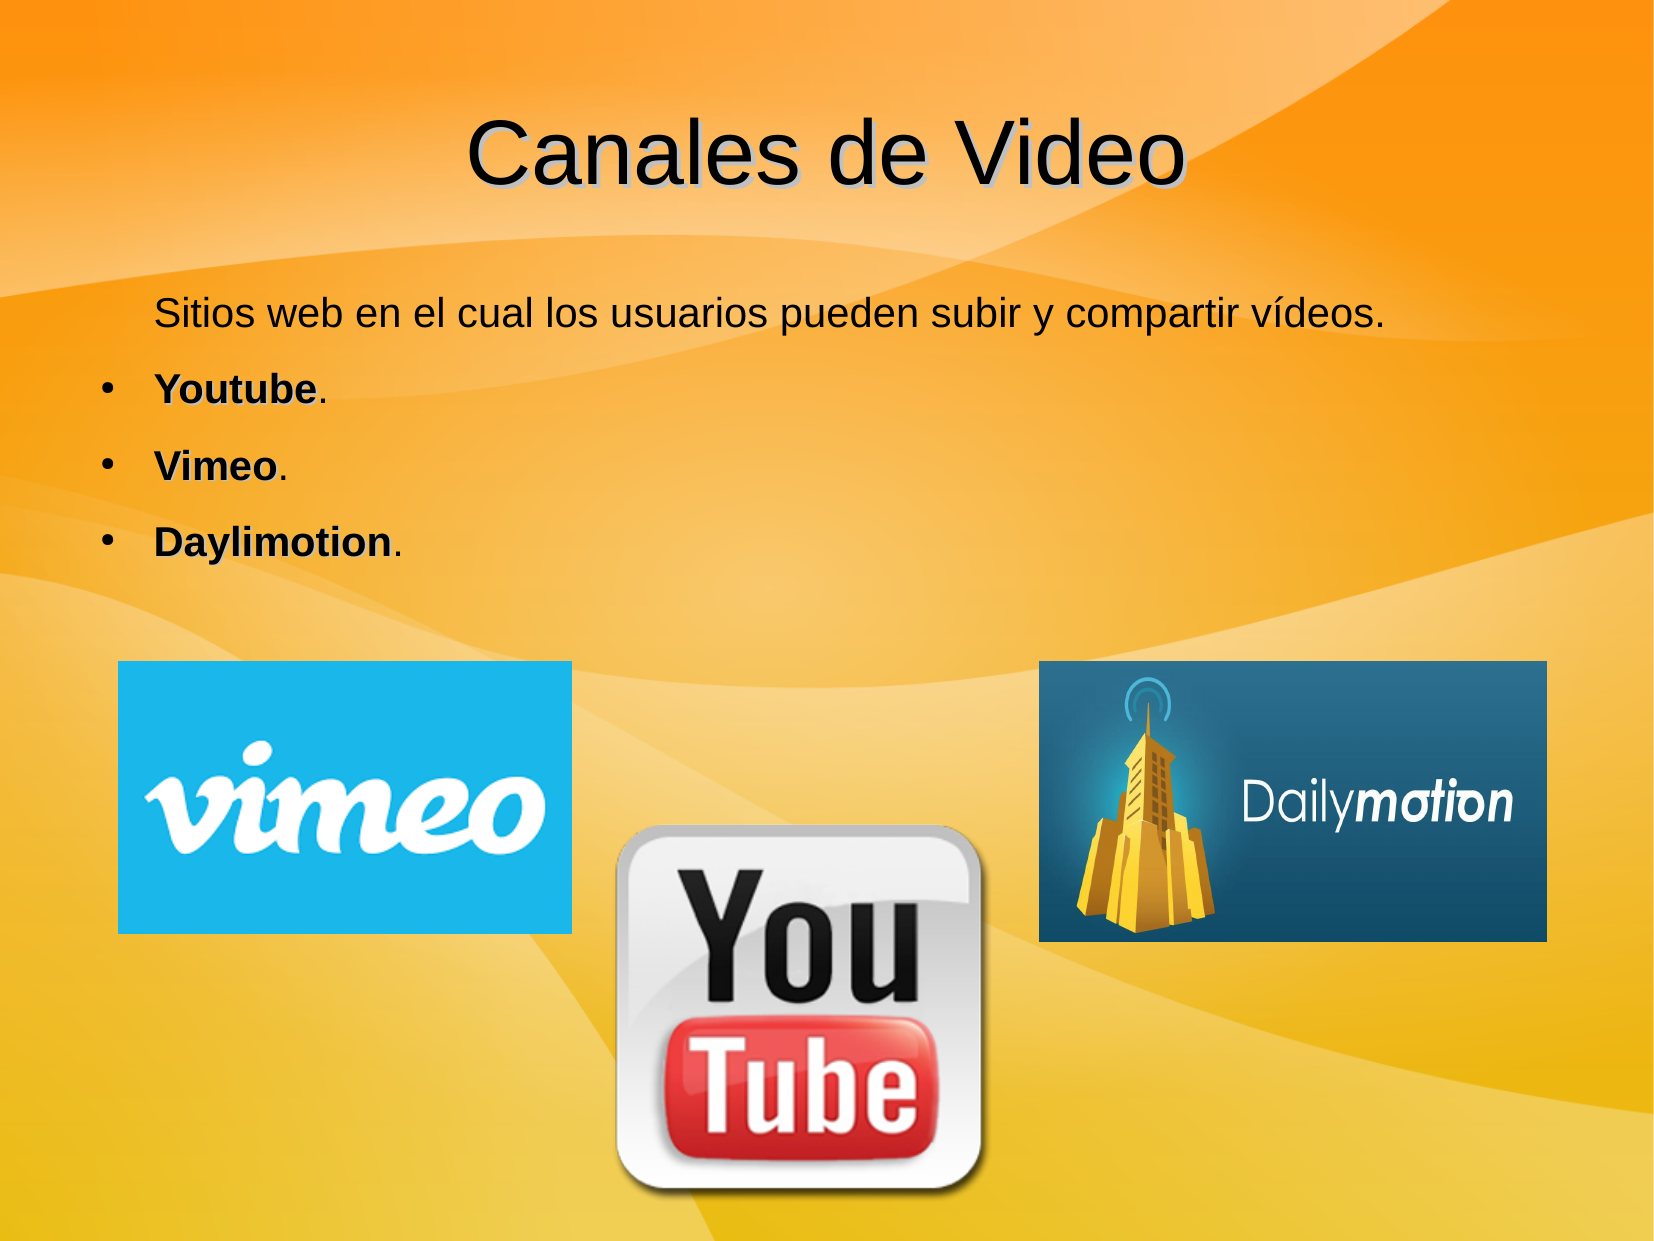

# Canales de Video
Sitios web en el cual los usuarios pueden subir y compartir vídeos.
Youtube.
Vimeo.
Daylimotion.